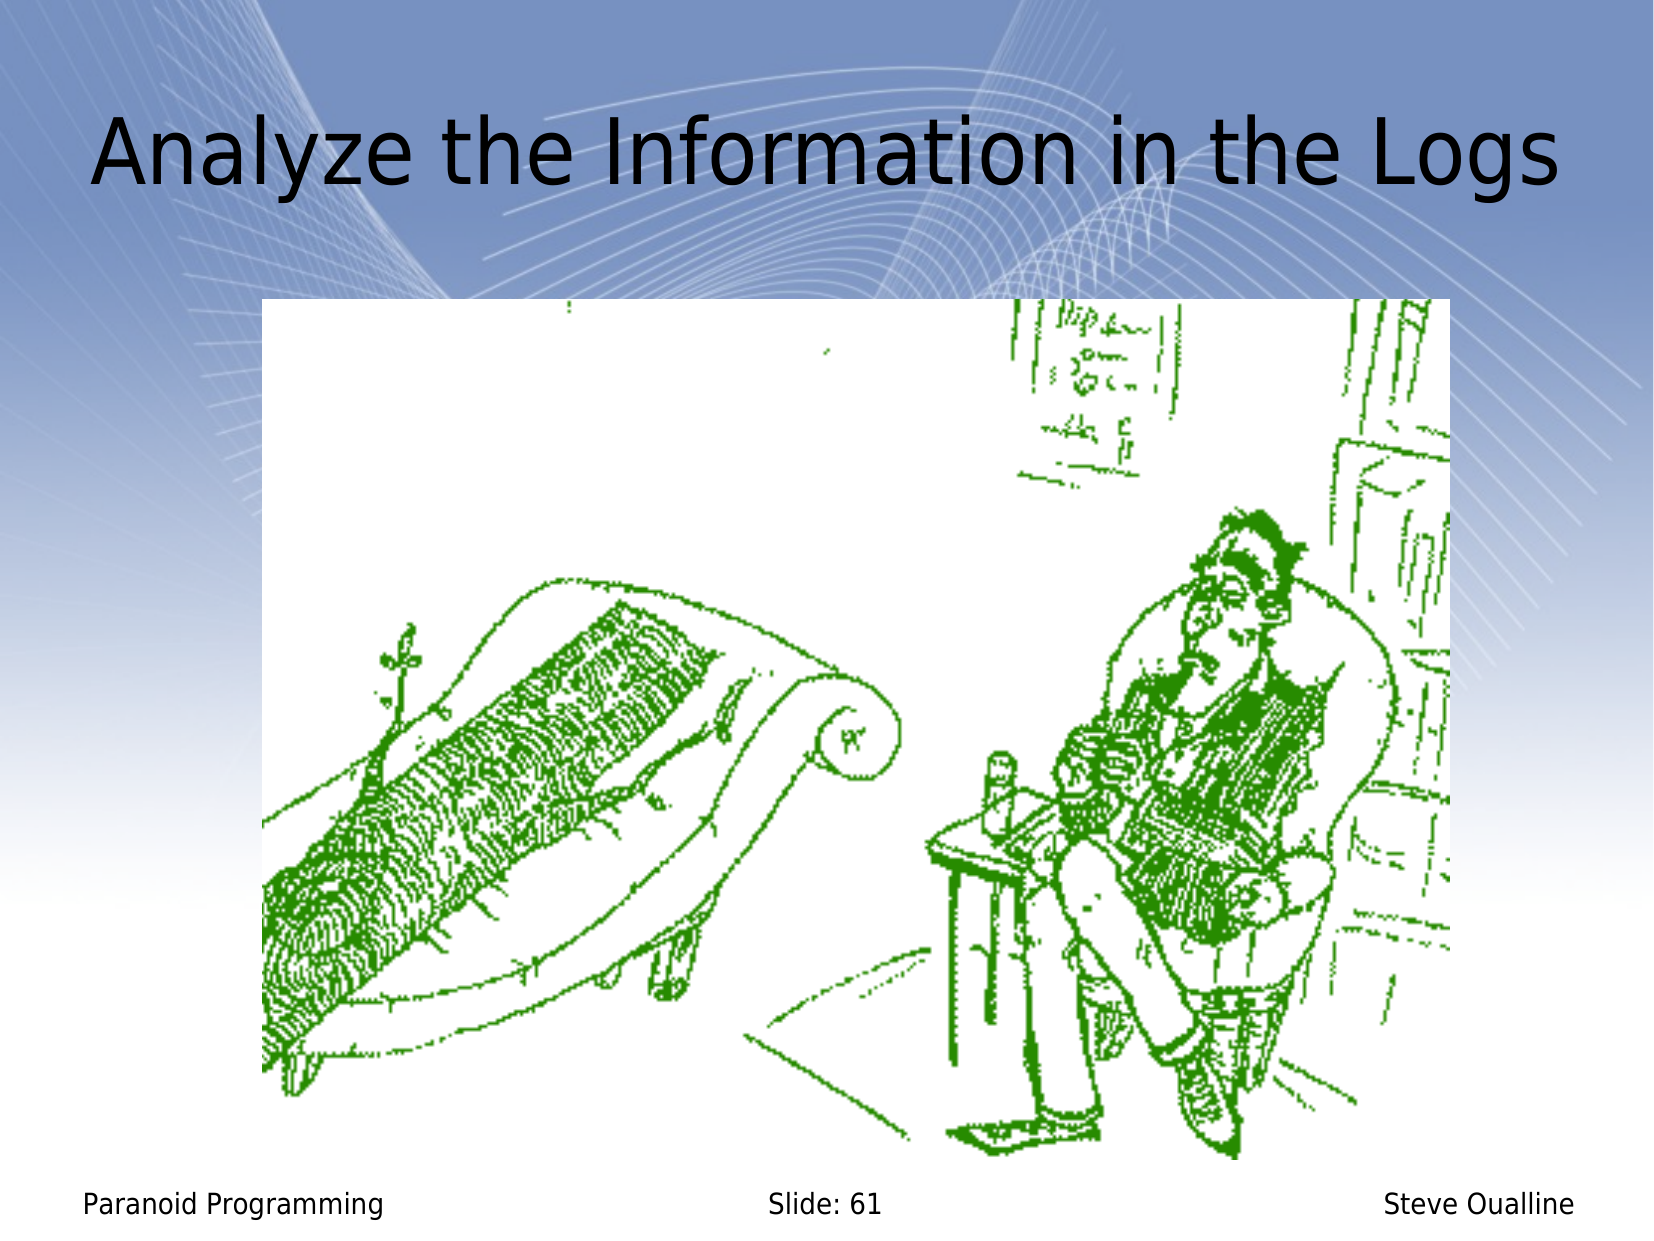

# Analyze the Information in the Logs
Paranoid Programming
Steve Oualline
61